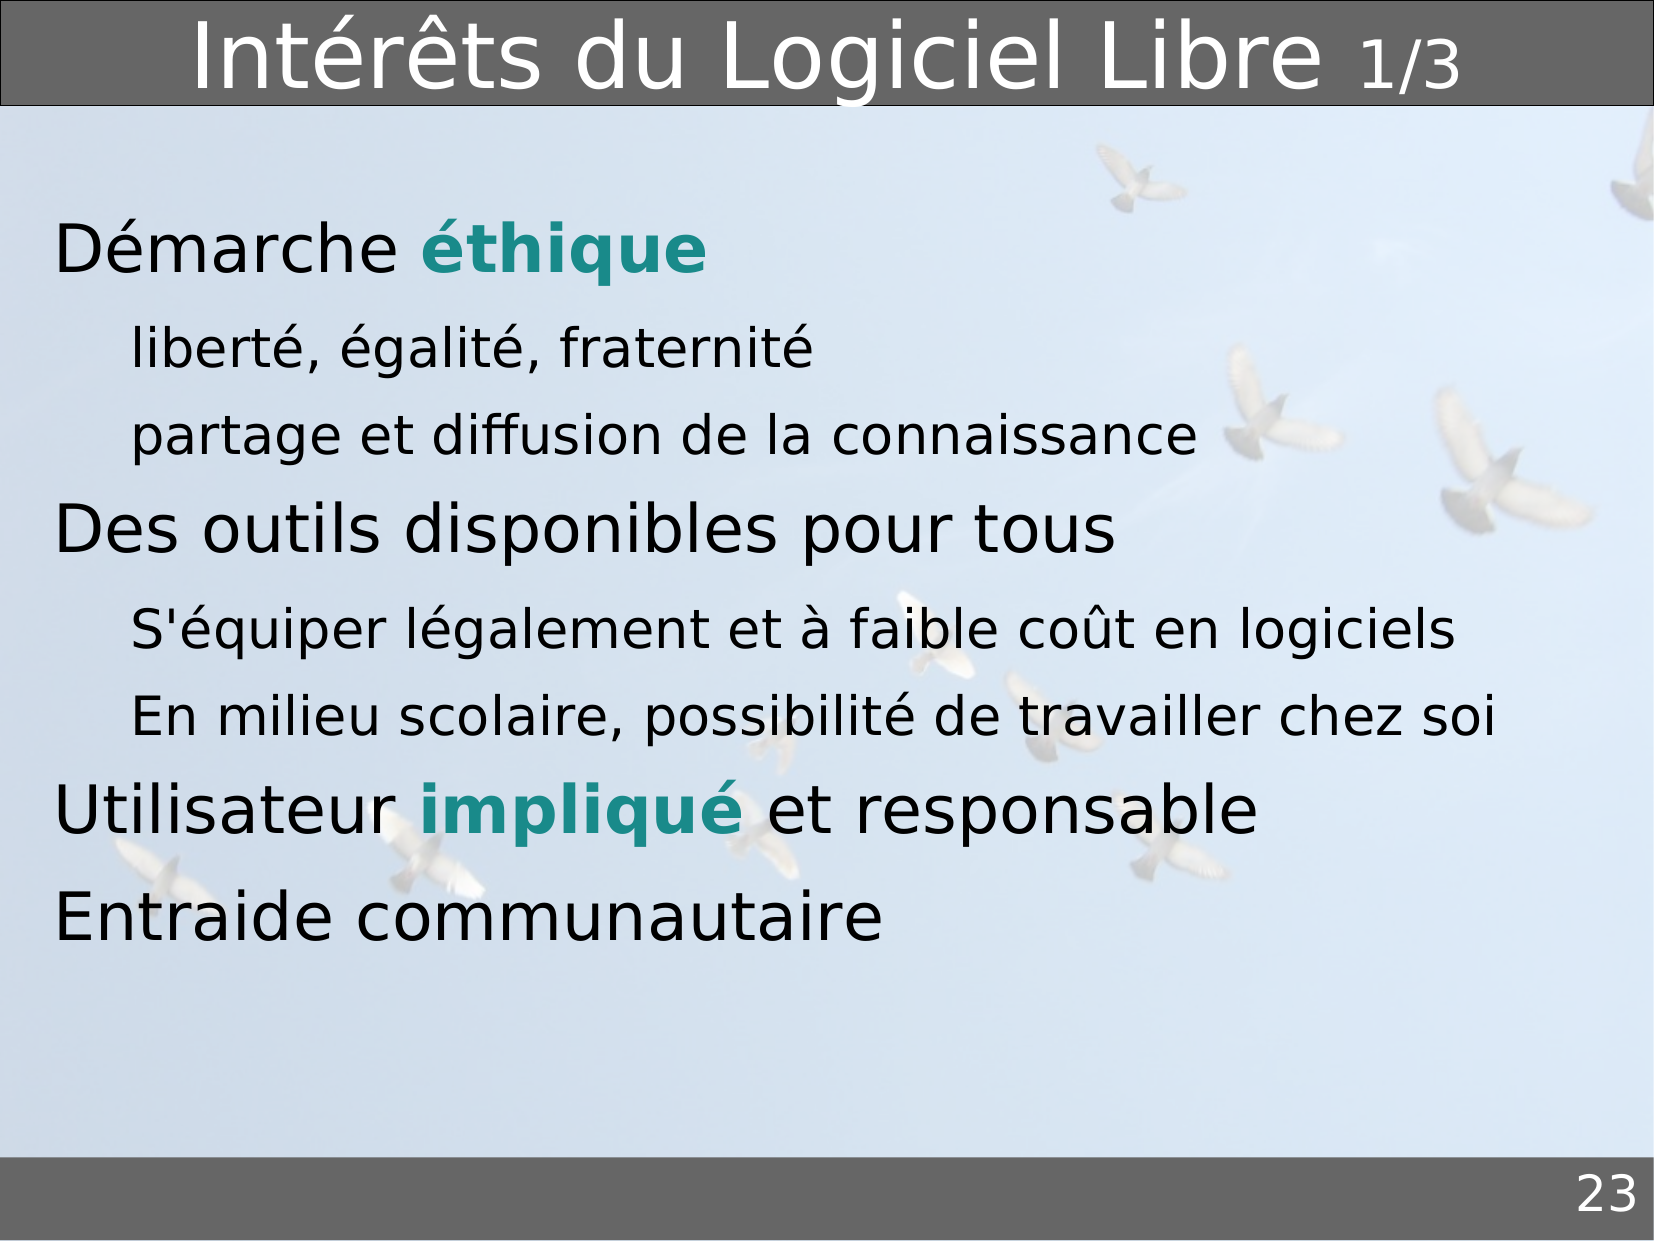

# Intérêts du Logiciel Libre 1/3
Démarche éthique
liberté, égalité, fraternité
partage et diffusion de la connaissance
Des outils disponibles pour tous
S'équiper légalement et à faible coût en logiciels
En milieu scolaire, possibilité de travailler chez soi
Utilisateur impliqué et responsable
Entraide communautaire